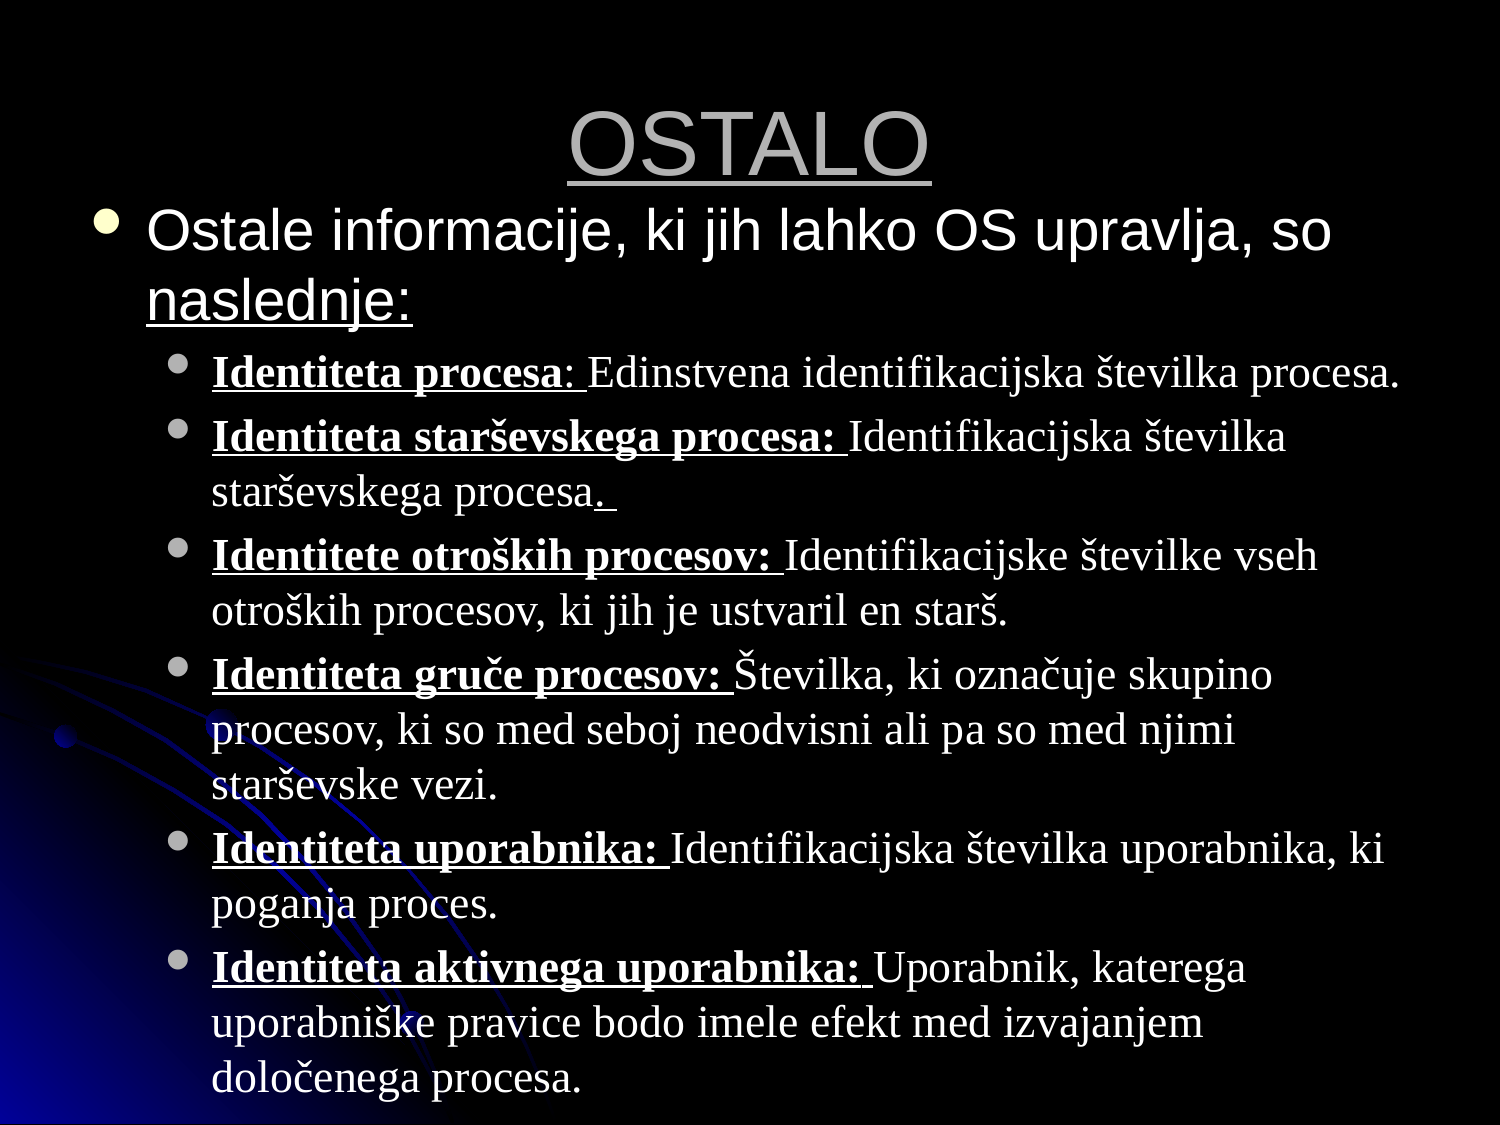

# OSTALO
Ostale informacije, ki jih lahko OS upravlja, so naslednje:
Identiteta procesa: Edinstvena identifikacijska številka procesa.
Identiteta starševskega procesa: Identifikacijska številka starševskega procesa.
Identitete otroških procesov: Identifikacijske številke vseh otroških procesov, ki jih je ustvaril en starš.
Identiteta gruče procesov: Številka, ki označuje skupino procesov, ki so med seboj neodvisni ali pa so med njimi starševske vezi.
Identiteta uporabnika: Identifikacijska številka uporabnika, ki poganja proces.
Identiteta aktivnega uporabnika: Uporabnik, katerega uporabniške pravice bodo imele efekt med izvajanjem določenega procesa.